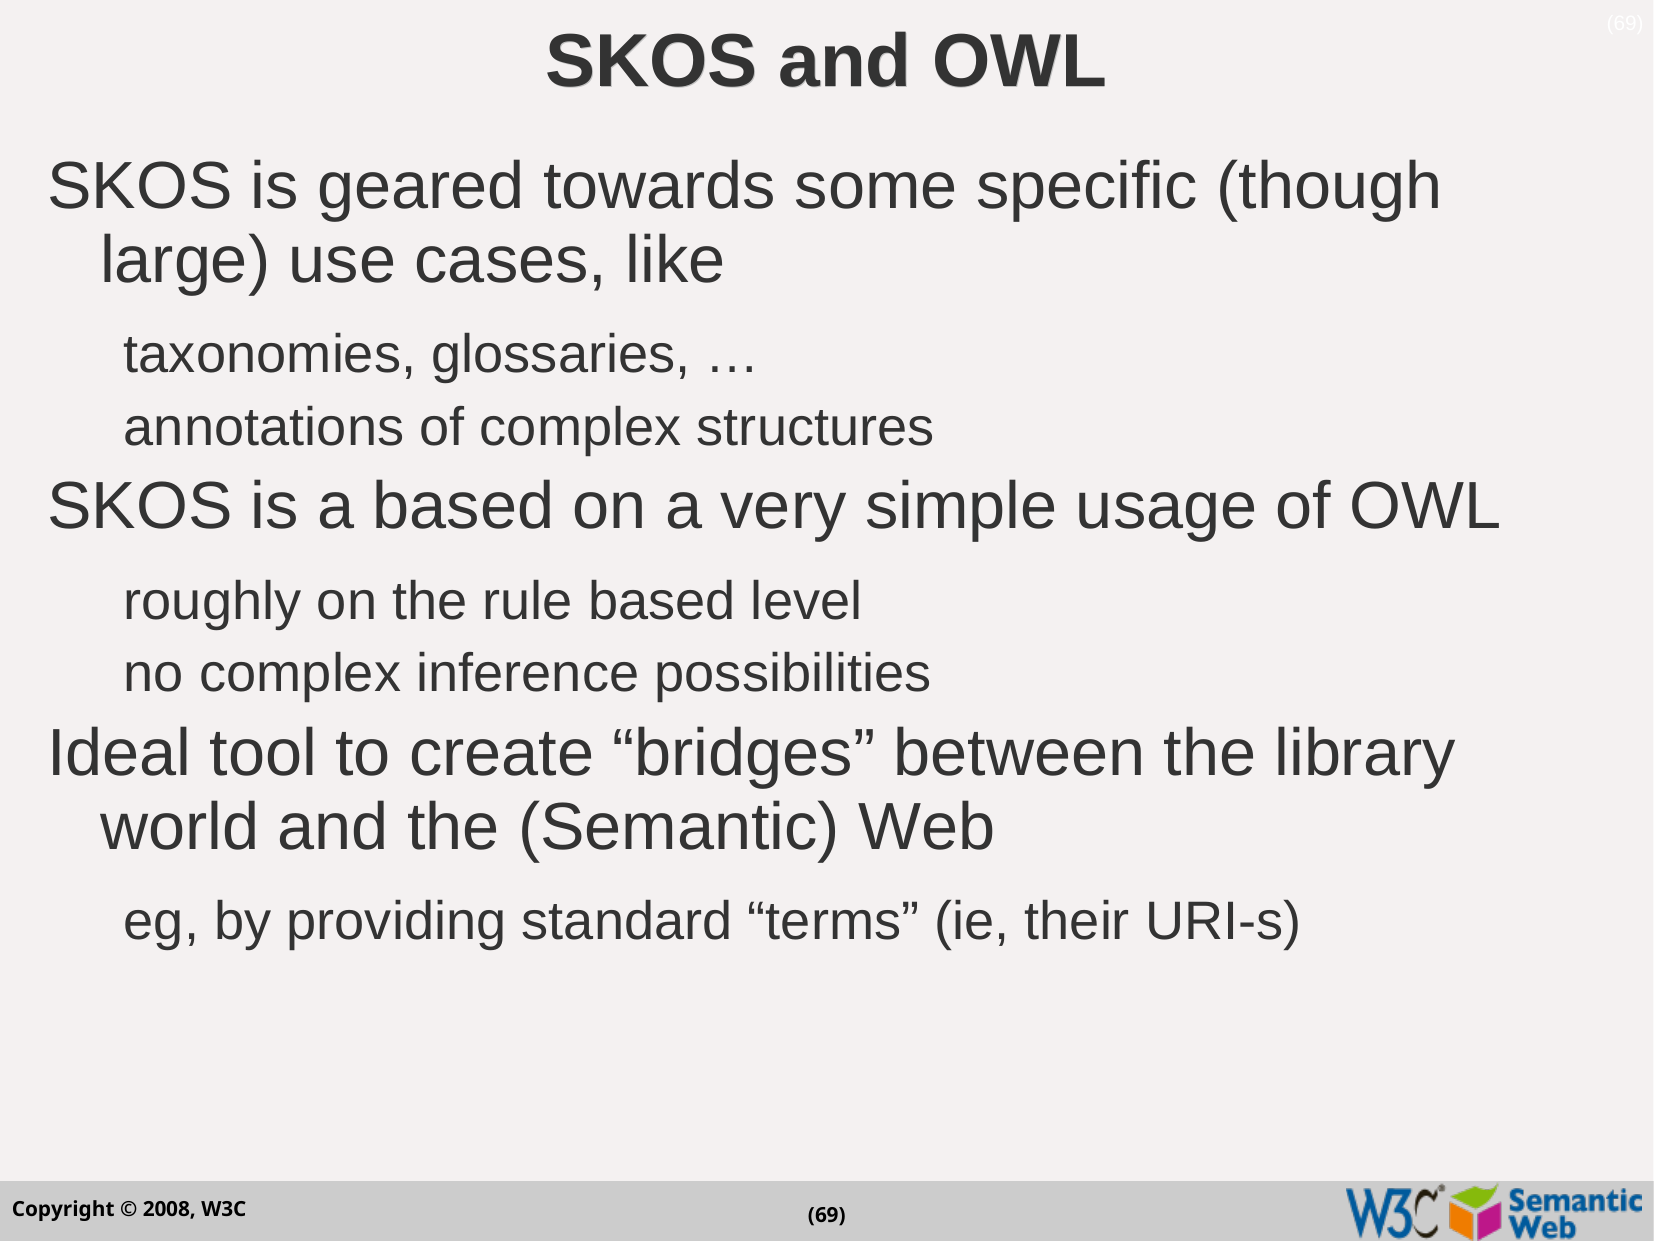

# SKOS and OWL
SKOS is geared towards some specific (though large) use cases, like
taxonomies, glossaries, …
annotations of complex structures
SKOS is a based on a very simple usage of OWL
roughly on the rule based level
no complex inference possibilities
Ideal tool to create “bridges” between the library world and the (Semantic) Web
eg, by providing standard “terms” (ie, their URI-s)